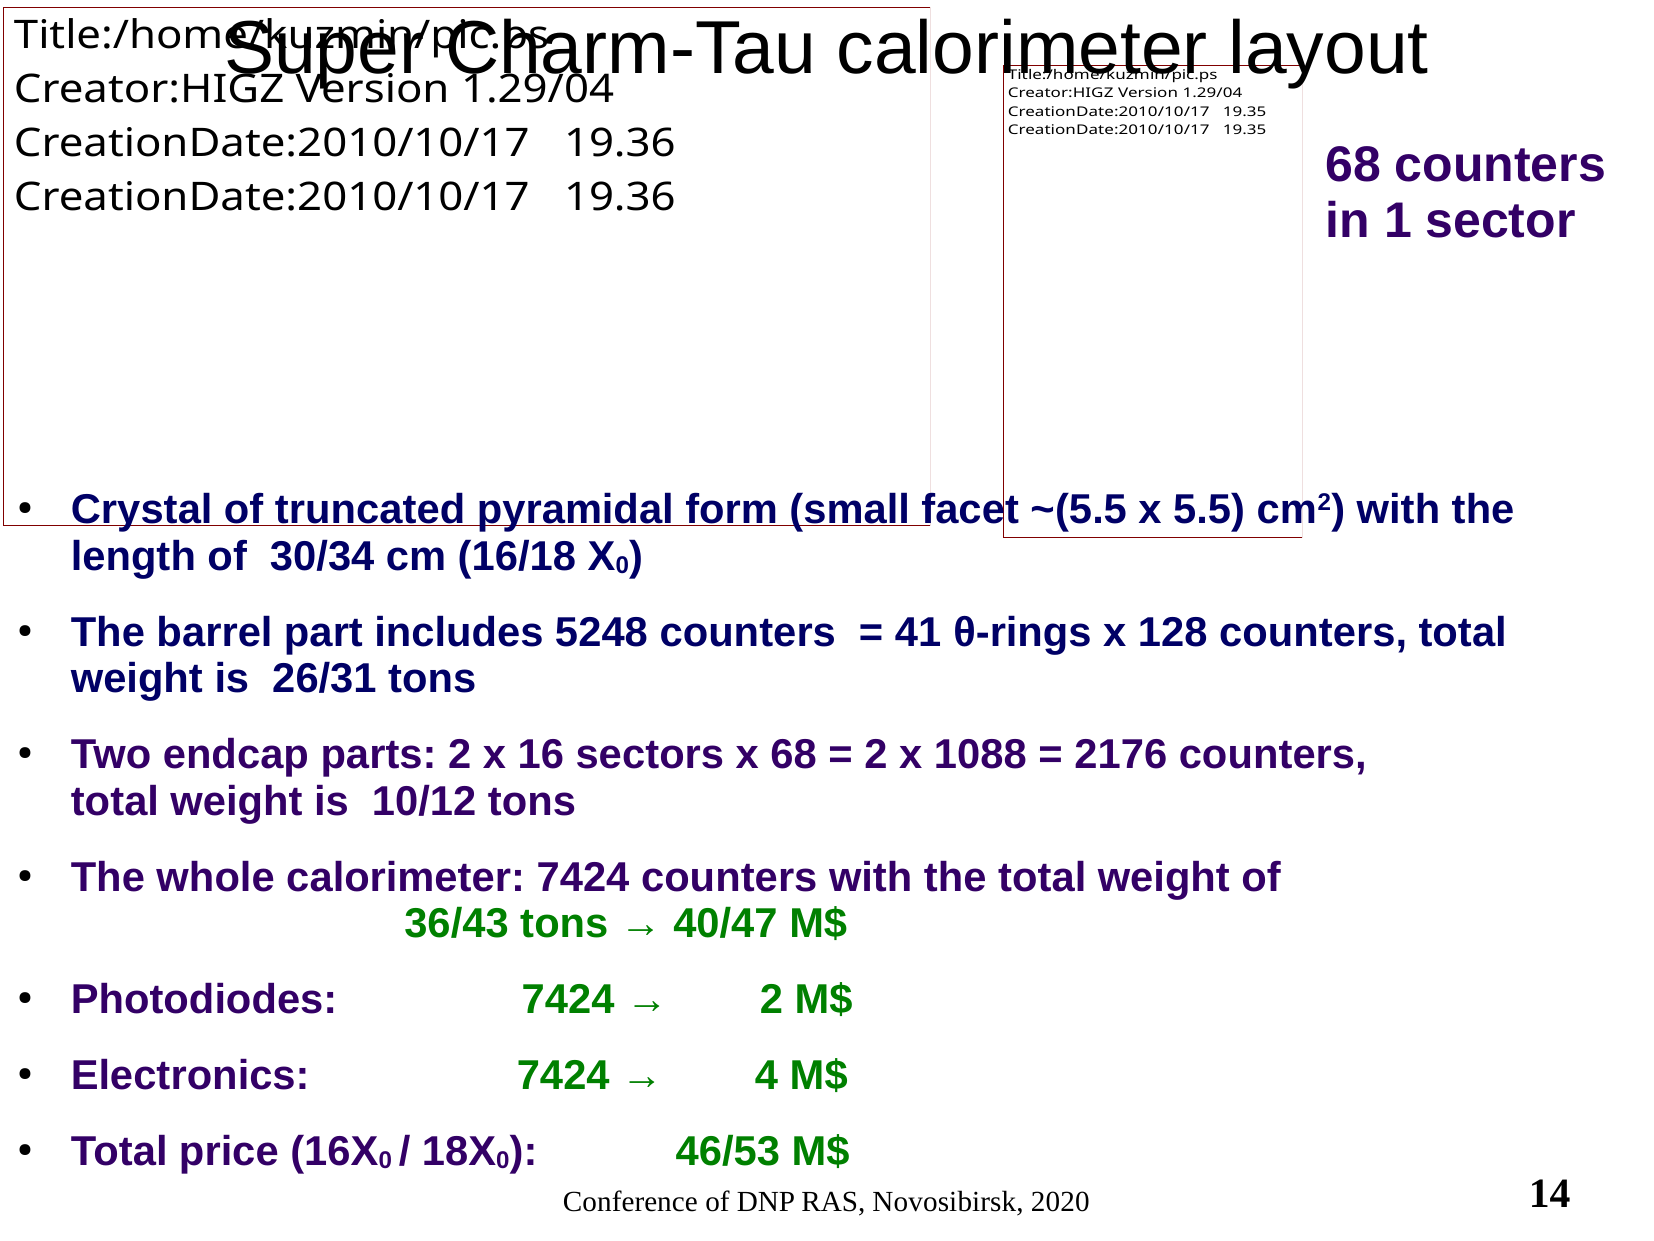

Super Charm-Tau calorimeter layout
68 counters
in 1 sector
# Crystal of truncated pyramidal form (small facet ~(5.5 x 5.5) cm2) with the length of 30/34 cm (16/18 X0)
The barrel part includes 5248 counters = 41 θ-rings x 128 counters, total weight is 26/31 tons
Two endcap parts: 2 x 16 sectors x 68 = 2 x 1088 = 2176 counters, total weight is 10/12 tons
The whole calorimeter: 7424 counters with the total weight of 36/43 tons → 40/47 M$
Photodiodes: 7424 → 2 M$
Electronics: 7424 → 4 M$
Total price (16X0 / 18X0): 46/53 M$
14
Conference of DNP RAS, Novosibirsk, 2020